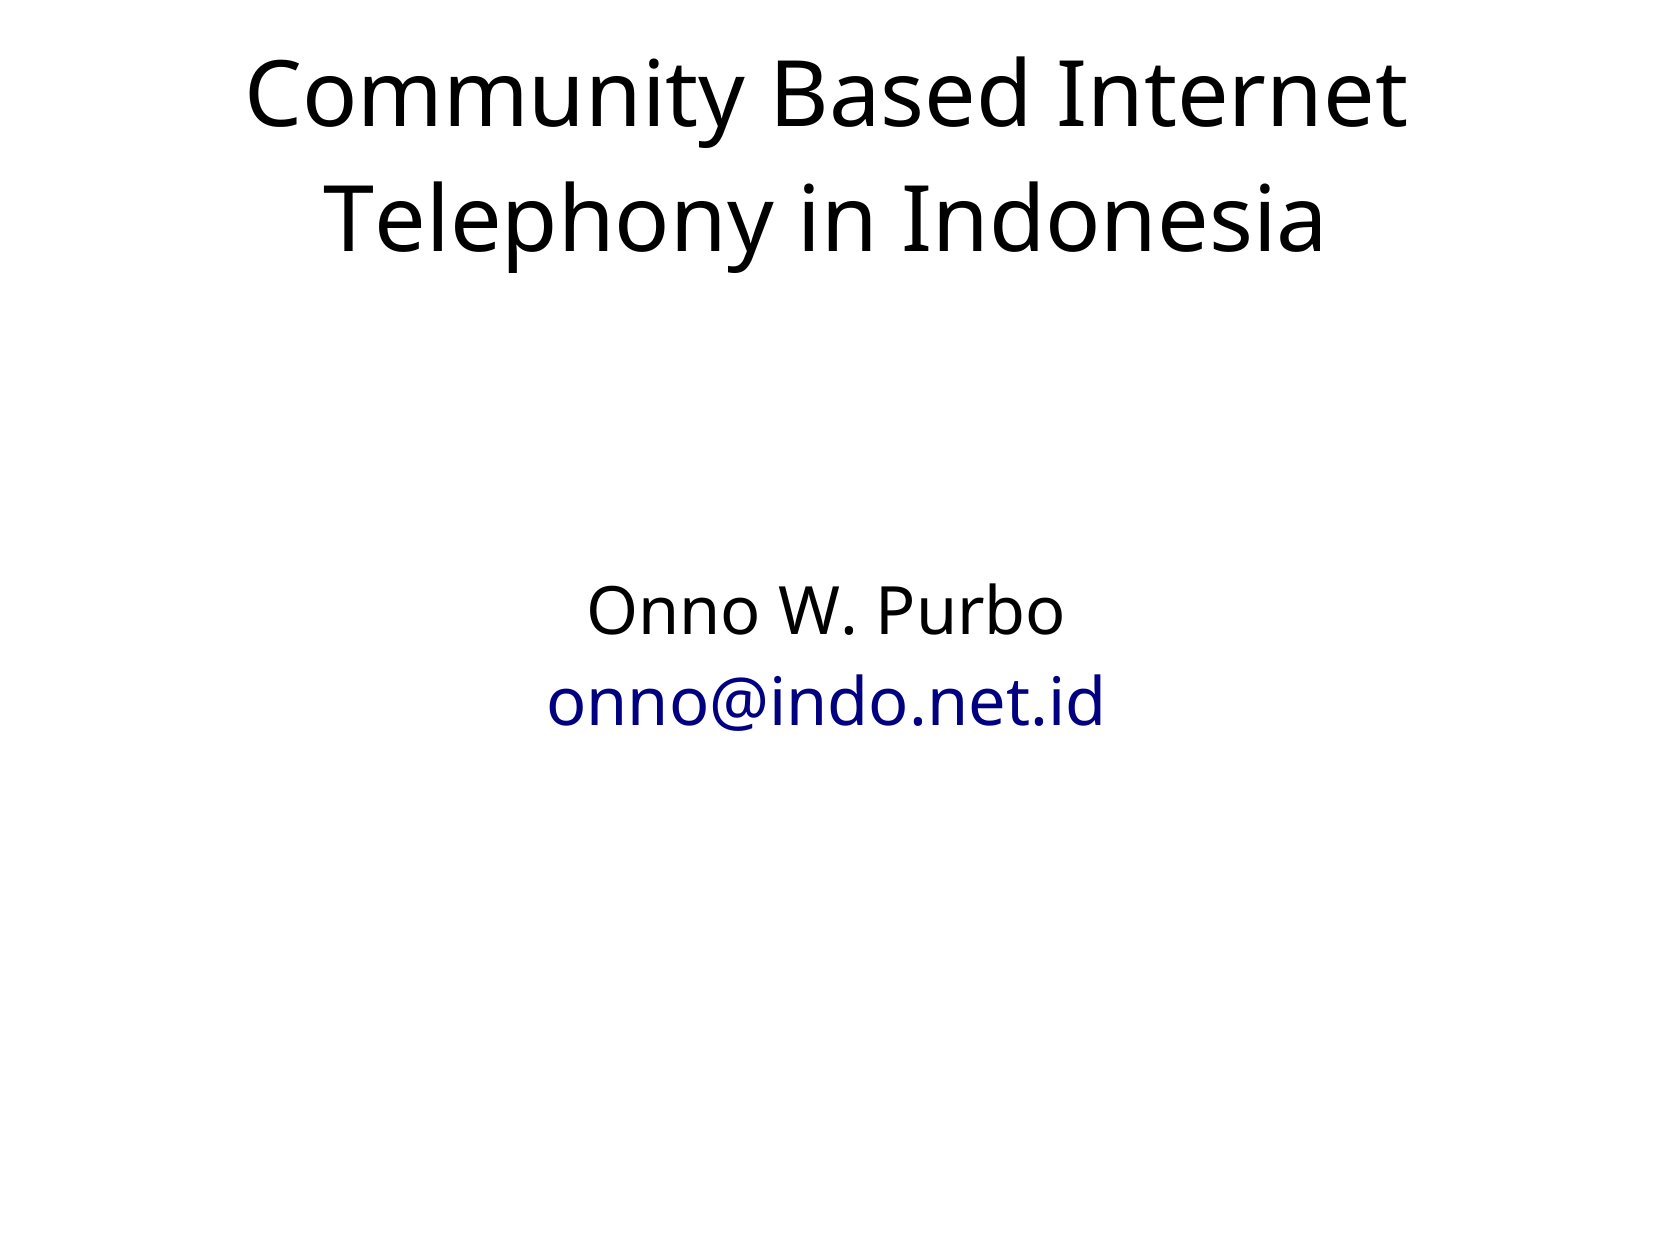

# Community Based Internet Telephony in Indonesia
Onno W. Purbo
onno@indo.net.id